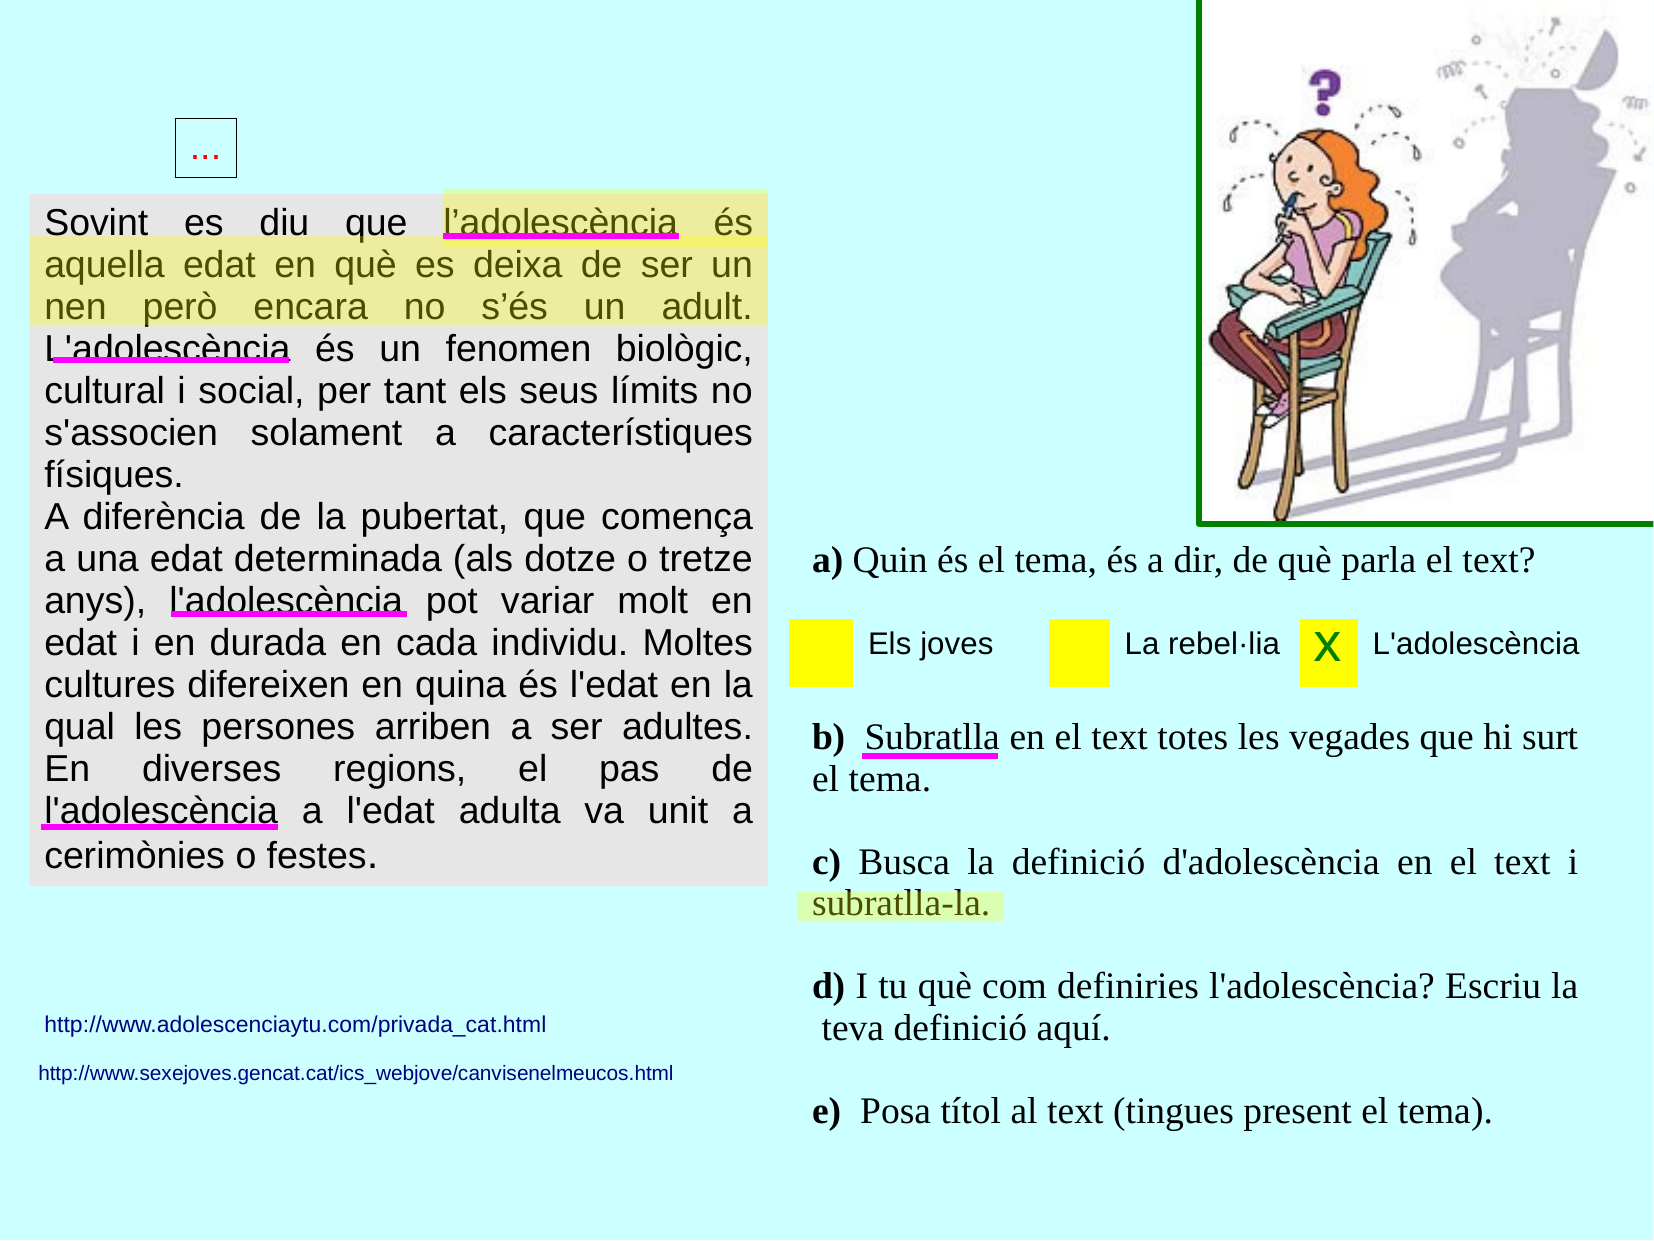

...
Sovint es diu que l’adolescència és aquella edat en què es deixa de ser un nen però encara no s’és un adult. L'adolescència és un fenomen biològic, cultural i social, per tant els seus límits no s'associen solament a característiques físiques.
A diferència de la pubertat, que comença a una edat determinada (als dotze o tretze anys), l'adolescència pot variar molt en edat i en durada en cada individu. Moltes cultures difereixen en quina és l'edat en la qual les persones arriben a ser adultes. En diverses regions, el pas de l'adolescència a l'edat adulta va unit a cerimònies o festes.
a) Quin és el tema, és a dir, de què parla el text?
x
| | Els joves | | La rebel·lia | | L'adolescència |
| --- | --- | --- | --- | --- | --- |
b) Subratlla en el text totes les vegades que hi surt el tema.
c) Busca la definició d'adolescència en el text i subratlla-la.
d) I tu què com definiries l'adolescència? Escriu la teva definició aquí.
e) Posa títol al text (tingues present el tema).
http://www.adolescenciaytu.com/privada_cat.html
http://www.sexejoves.gencat.cat/ics_webjove/canvisenelmeucos.html